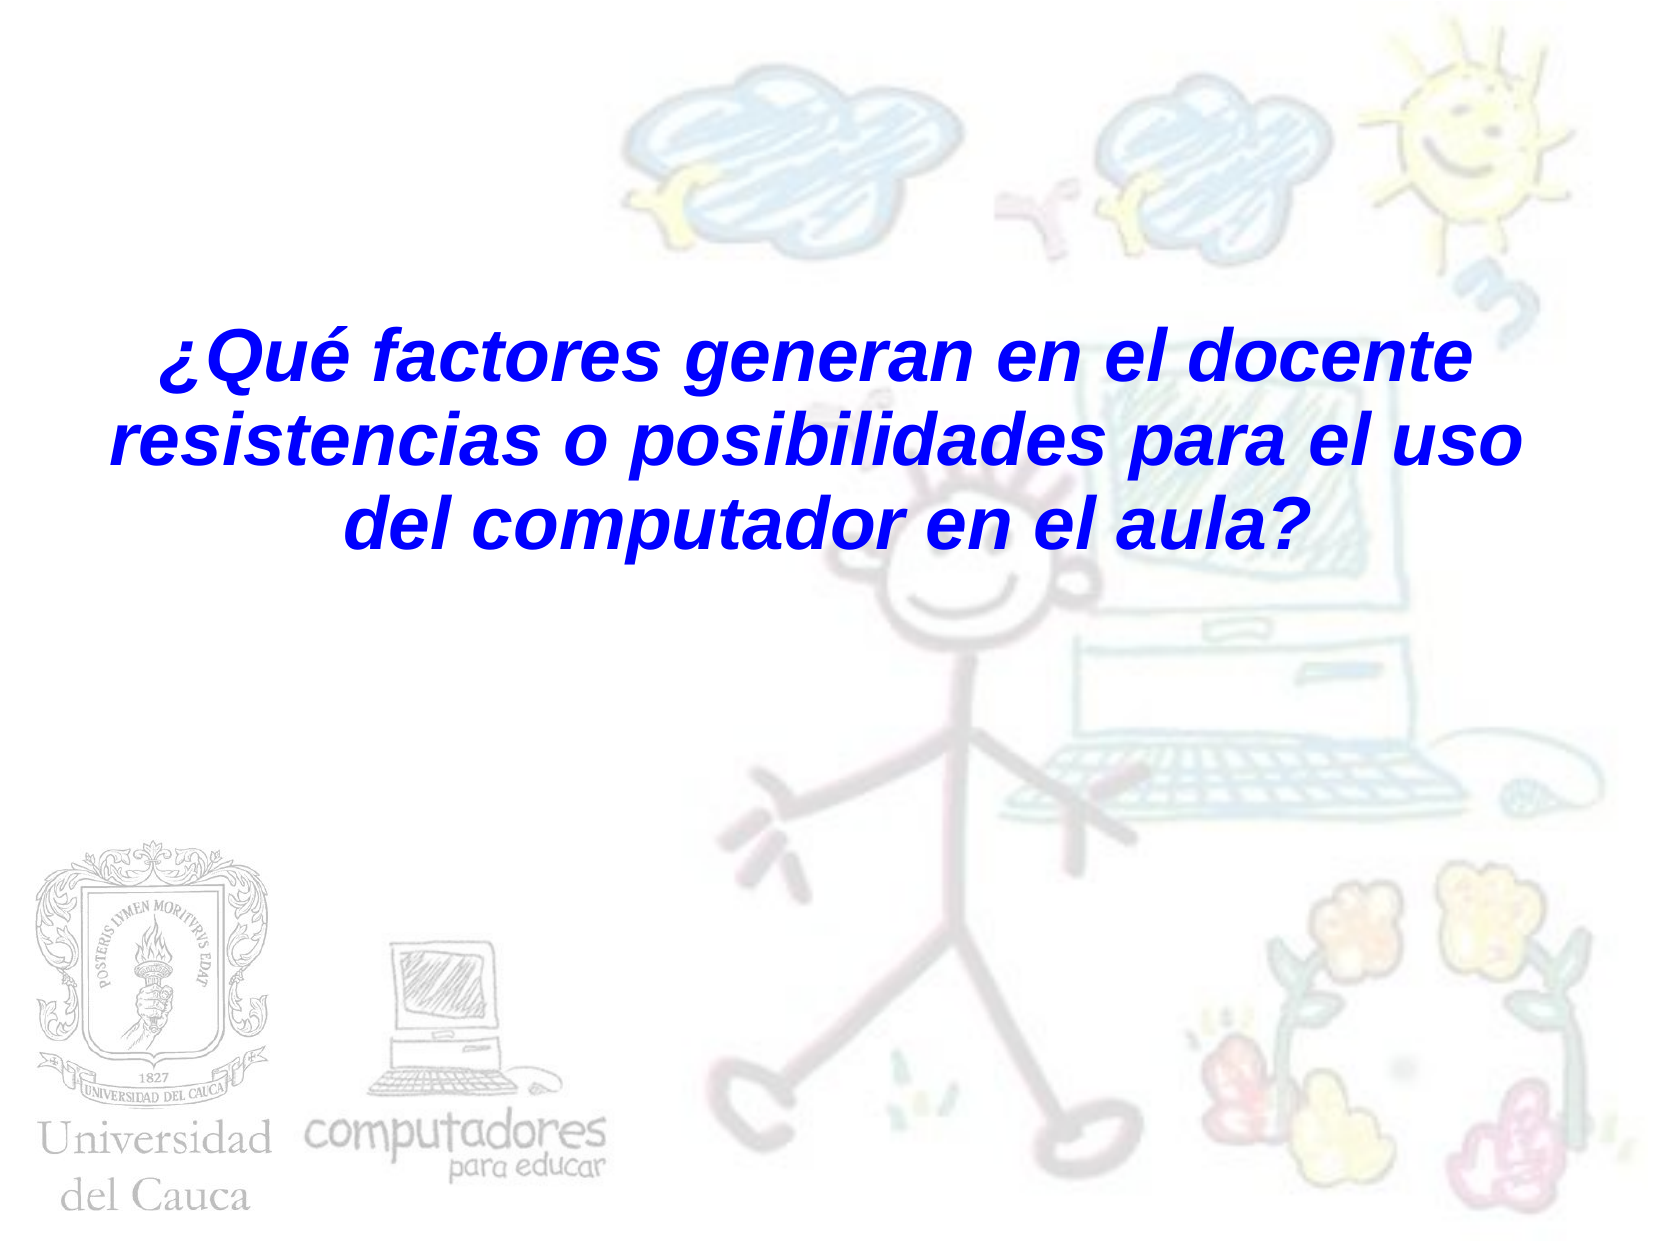

¿Qué factores generan en el docente
resistencias o posibilidades para el uso
del computador en el aula?